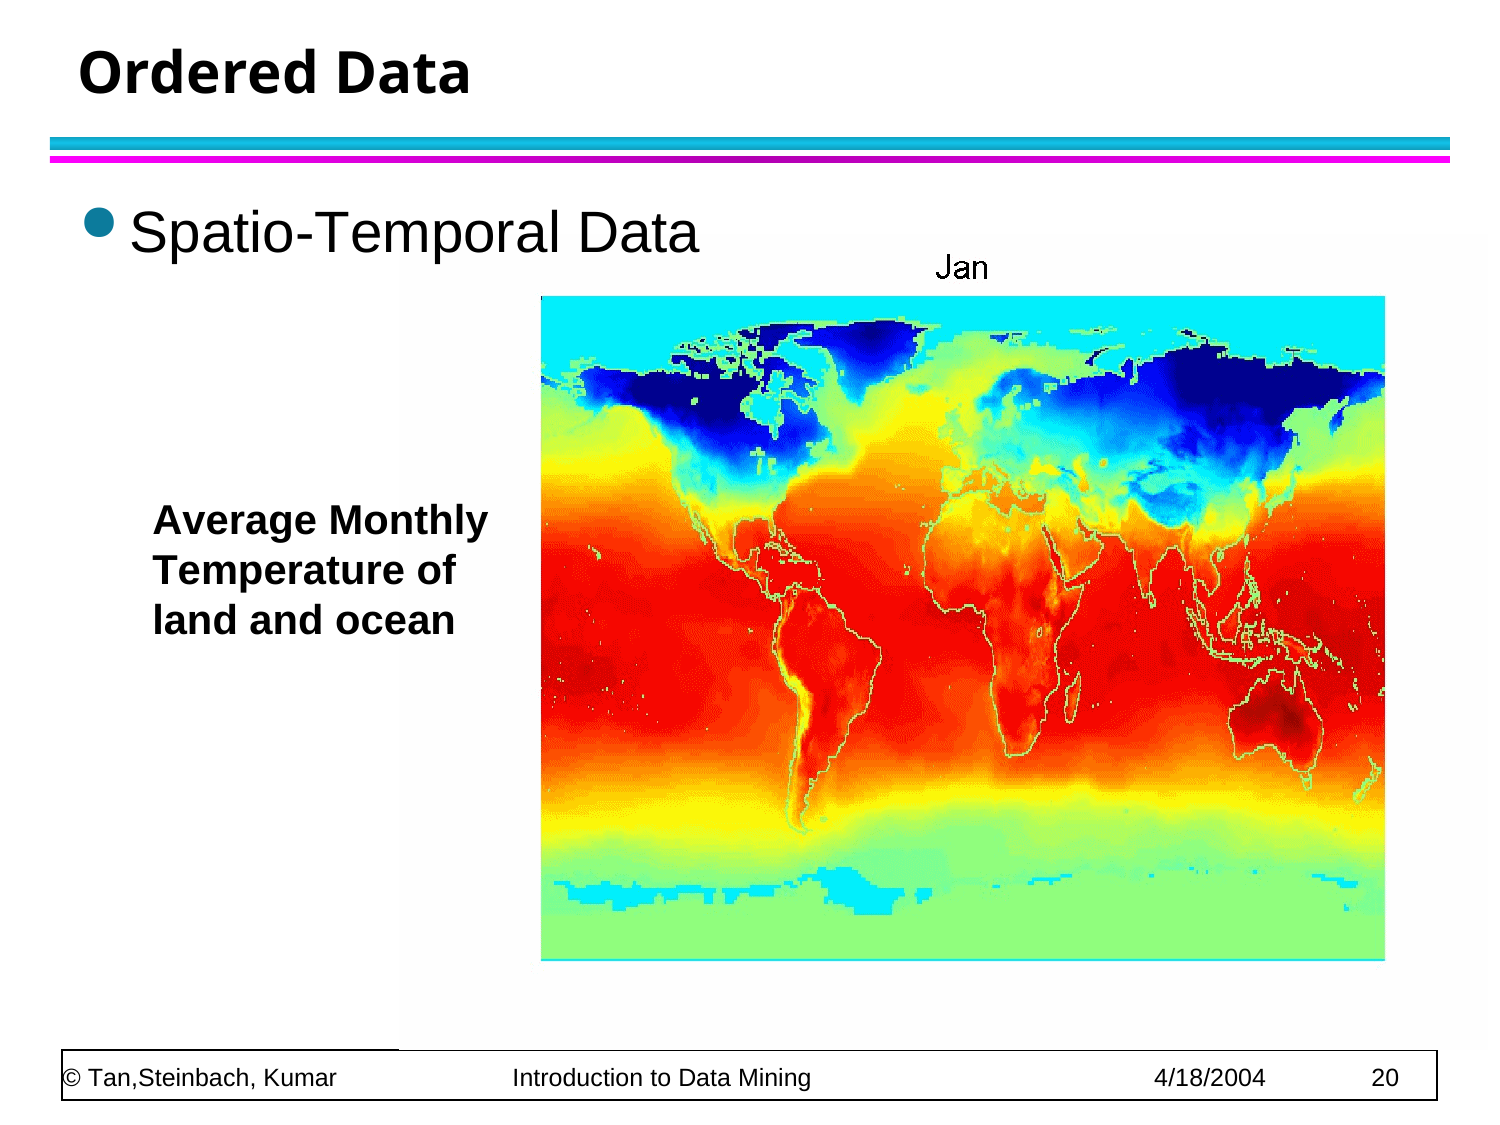

# Ordered Data
Spatio-Temporal Data
Average Monthly Temperature of land and ocean